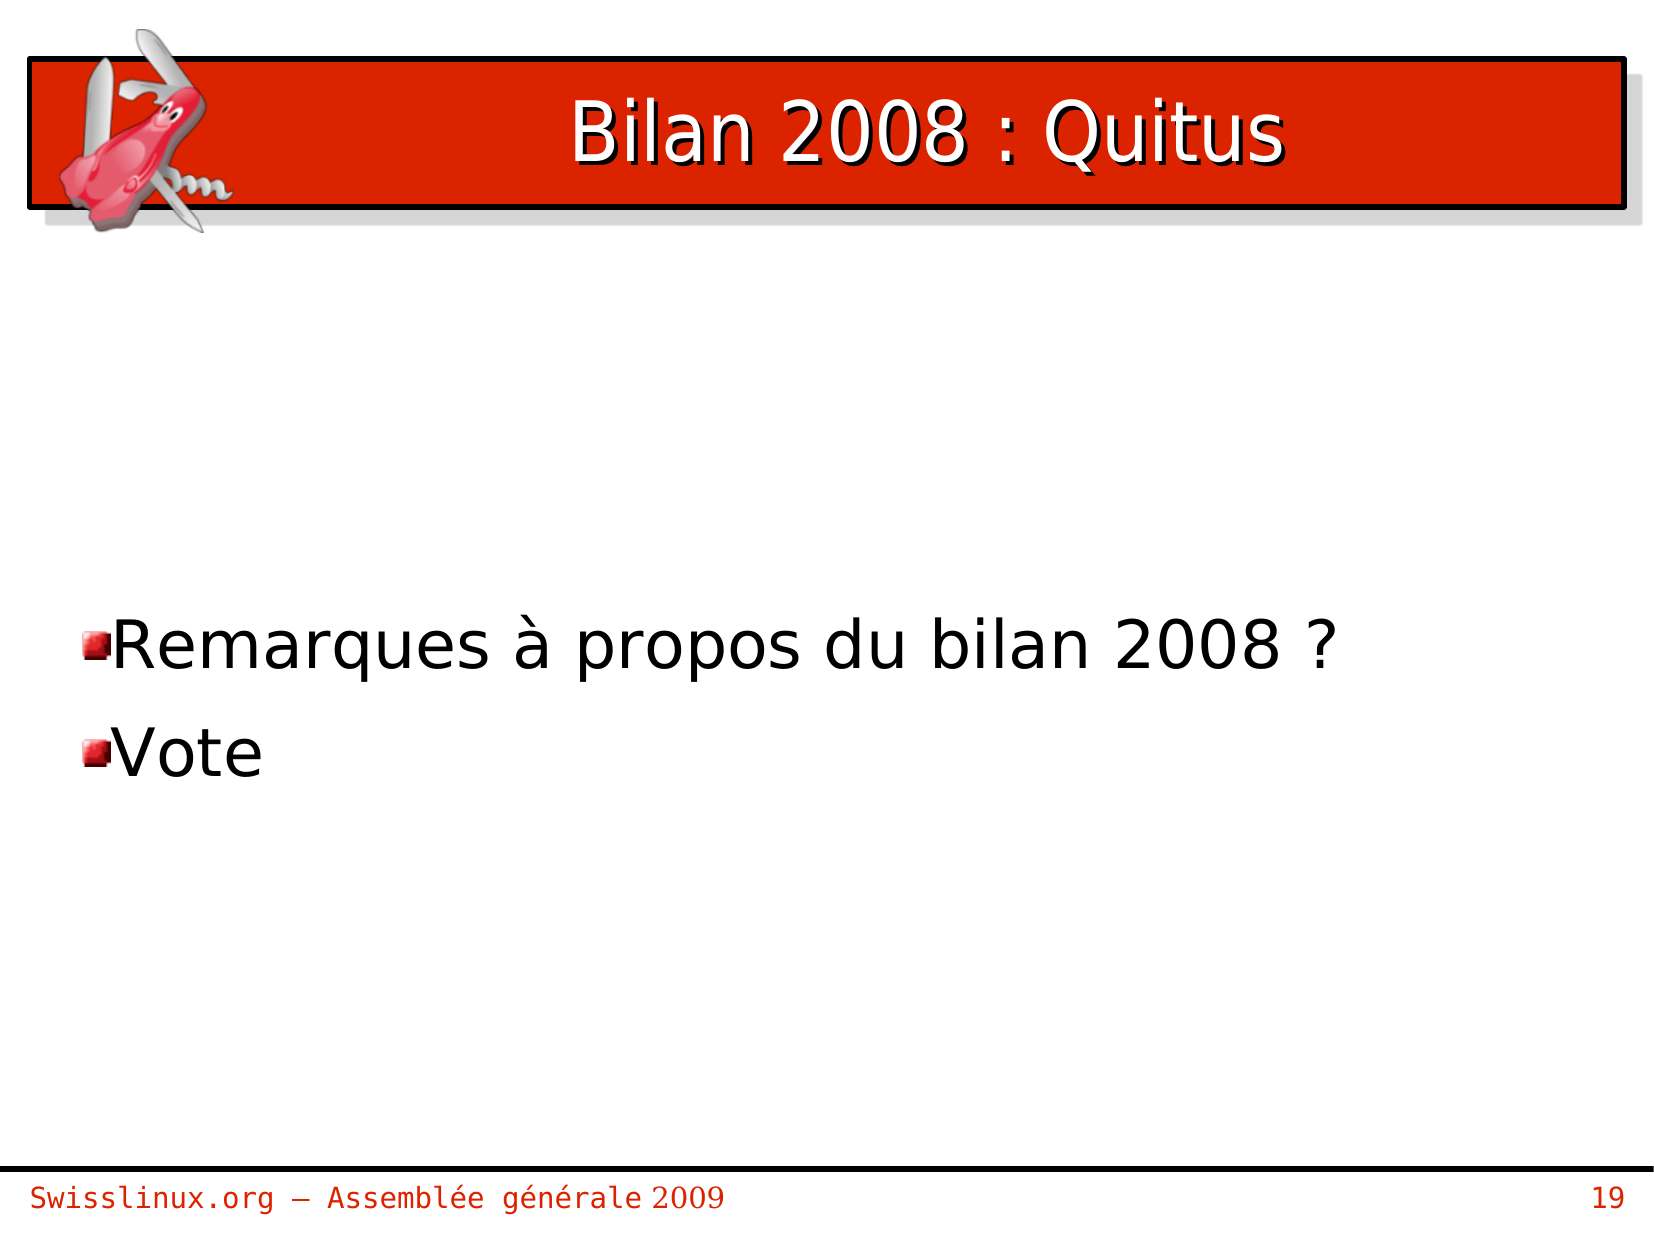

# Bilan 2008 : Quitus
Remarques à propos du bilan 2008 ?
Vote
26 Janvier 2007
19